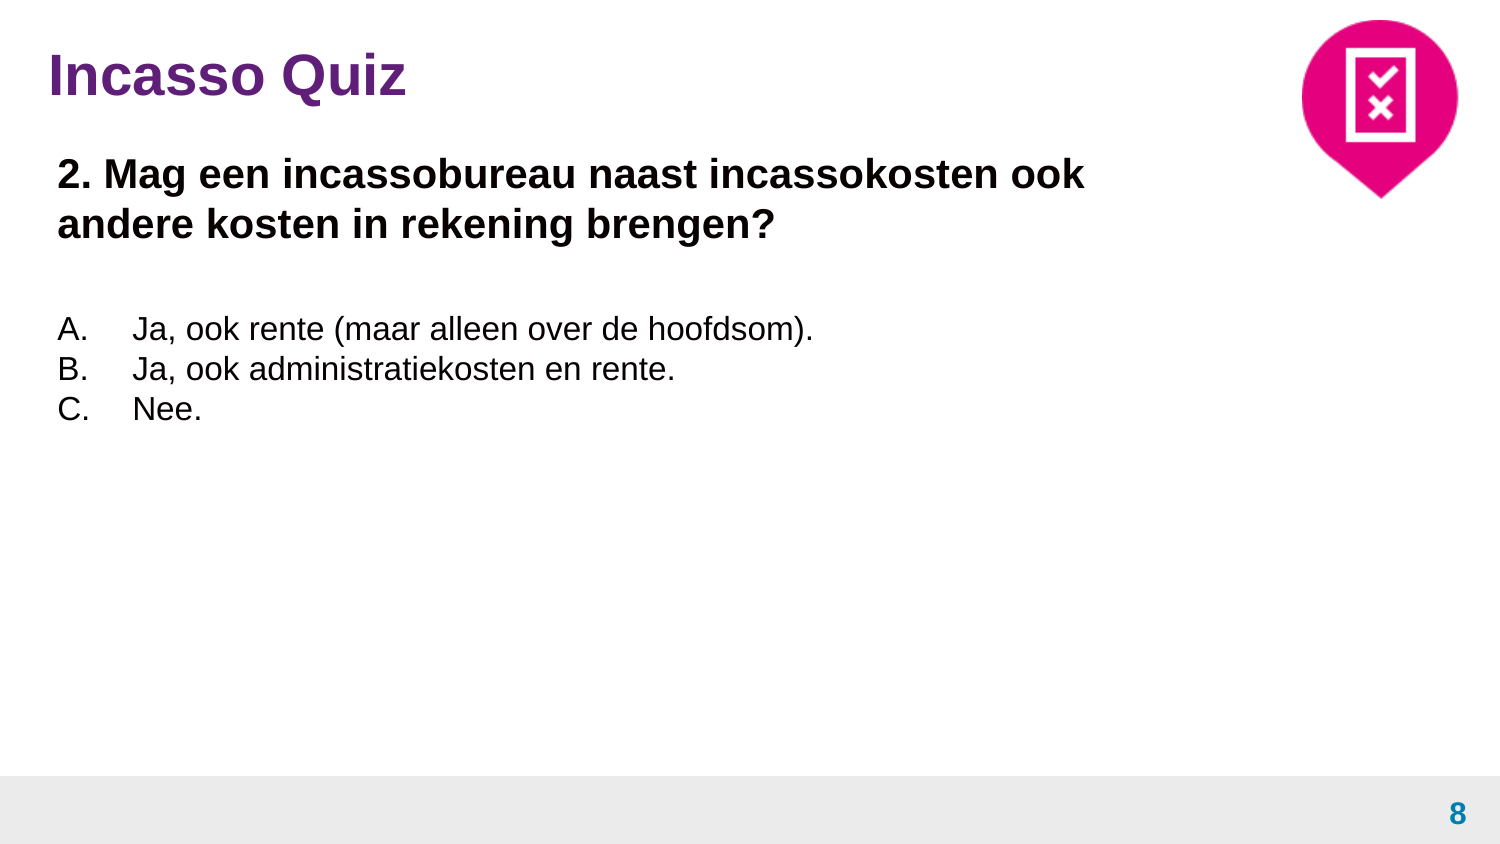

Incasso Quiz
2. Mag een incassobureau naast incassokosten ook
andere kosten in rekening brengen?
Ja, ook rente (maar alleen over de hoofdsom).
Ja, ook administratiekosten en rente.
Nee.
8